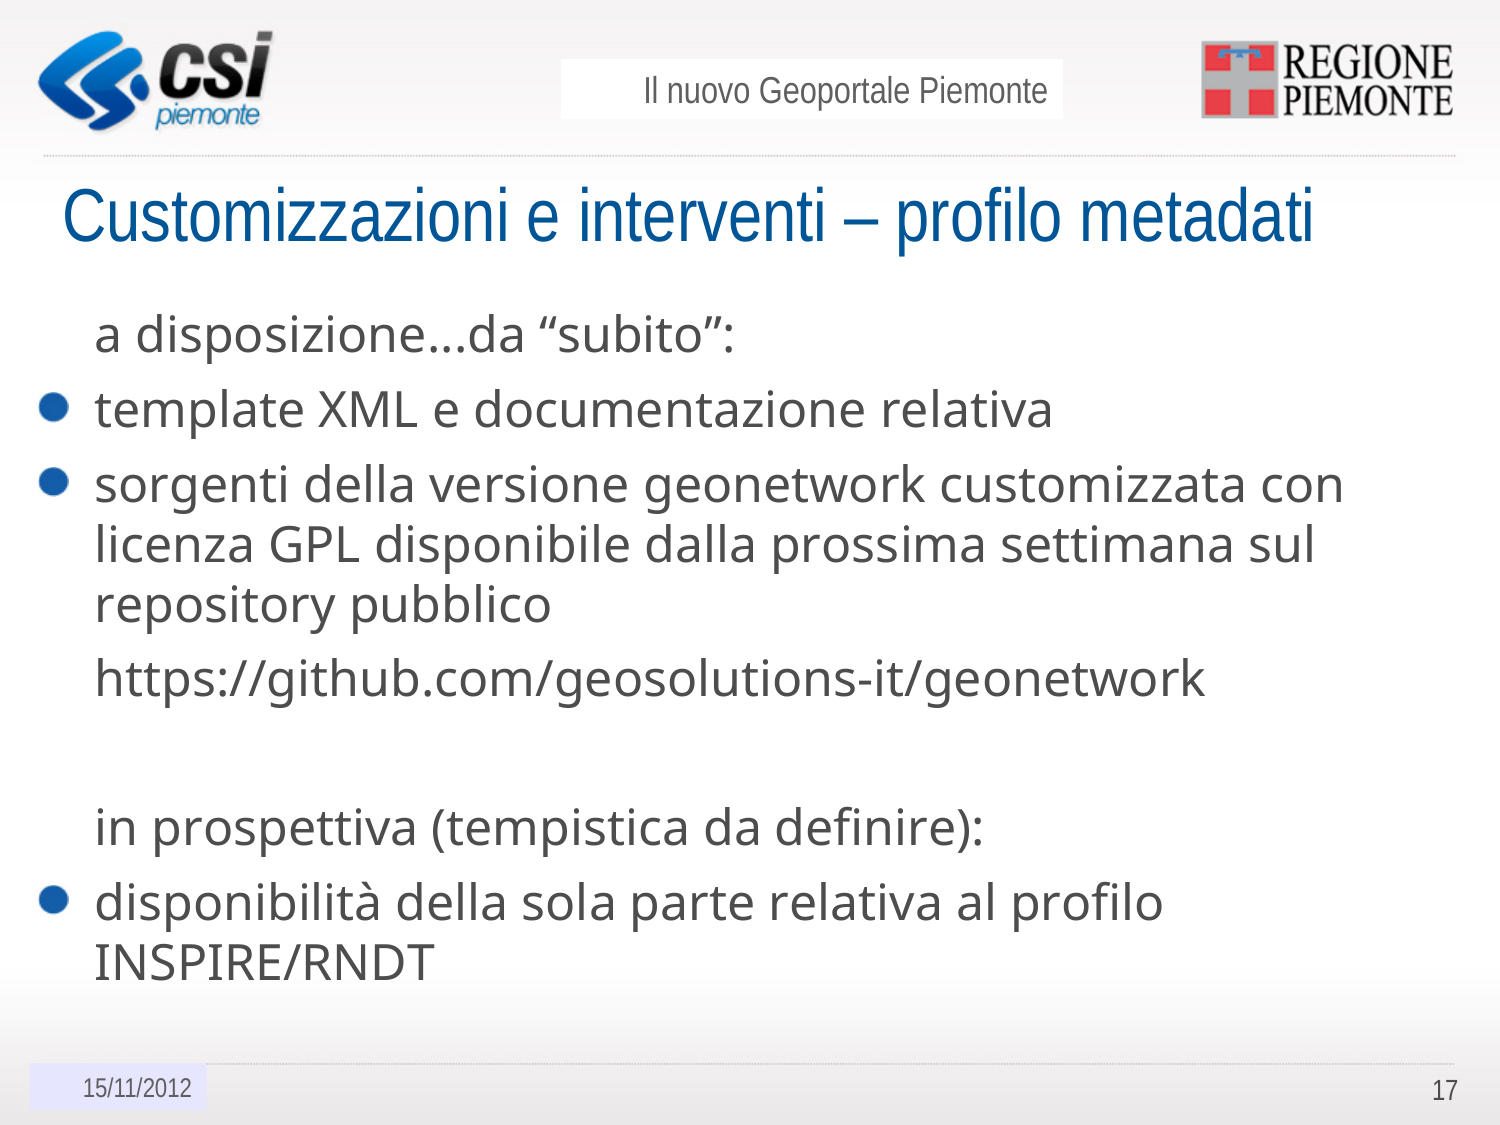

Il nuovo Geoportale Piemonte
# Customizzazioni e interventi – profilo metadati
a disposizione...da “subito”:
template XML e documentazione relativa
sorgenti della versione geonetwork customizzata con licenza GPL disponibile dalla prossima settimana sul repository pubblico
https://github.com/geosolutions-it/geonetwork
in prospettiva (tempistica da definire):
disponibilità della sola parte relativa al profilo INSPIRE/RNDT
15/11/2012